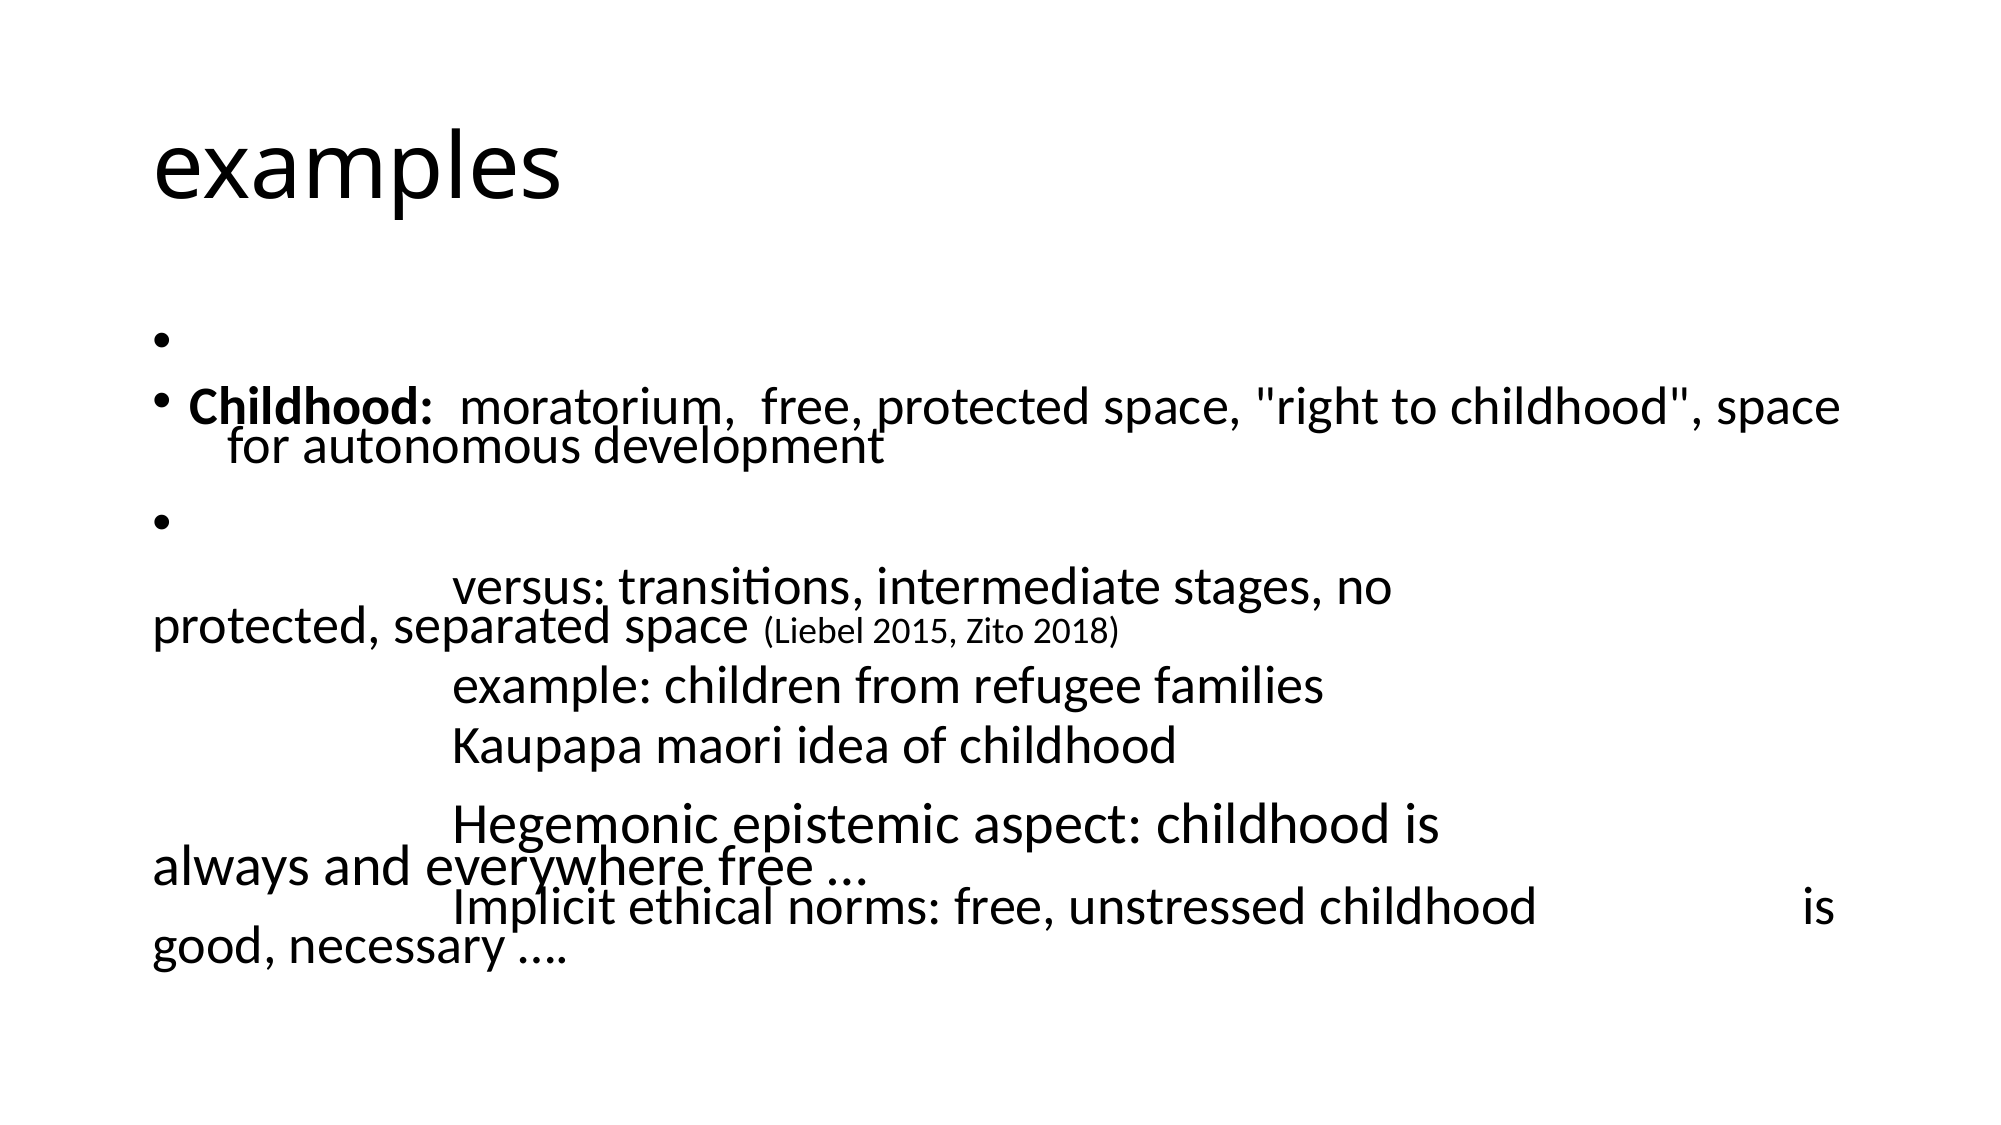

# examples
Childhood: moratorium, free, protected space, "right to childhood", space for autonomous development
				versus: transitions, intermediate stages, no 					protected, separated space (Liebel 2015, Zito 2018)
				example: children from refugee families
				Kaupapa maori idea of childhood
				Hegemonic epistemic aspect: childhood is 					always and everywhere free …
				Implicit ethical norms: free, unstressed childhood 				is good, necessary ….